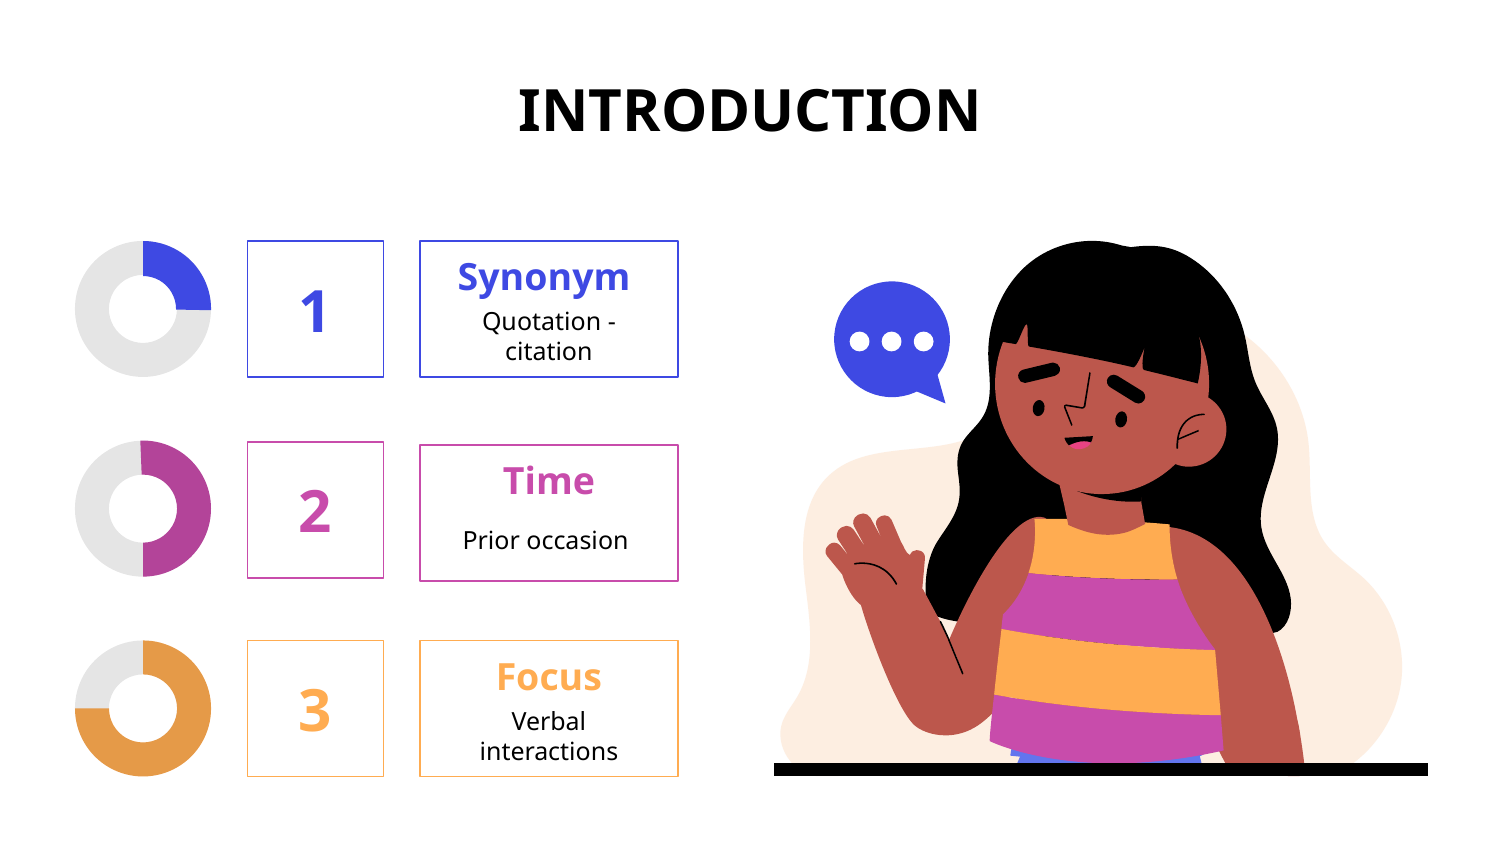

# INTRODUCTION
Synonym
Quotation - citation
1
Time
Prior occasion
2
 Focus
Verbal interactions
3